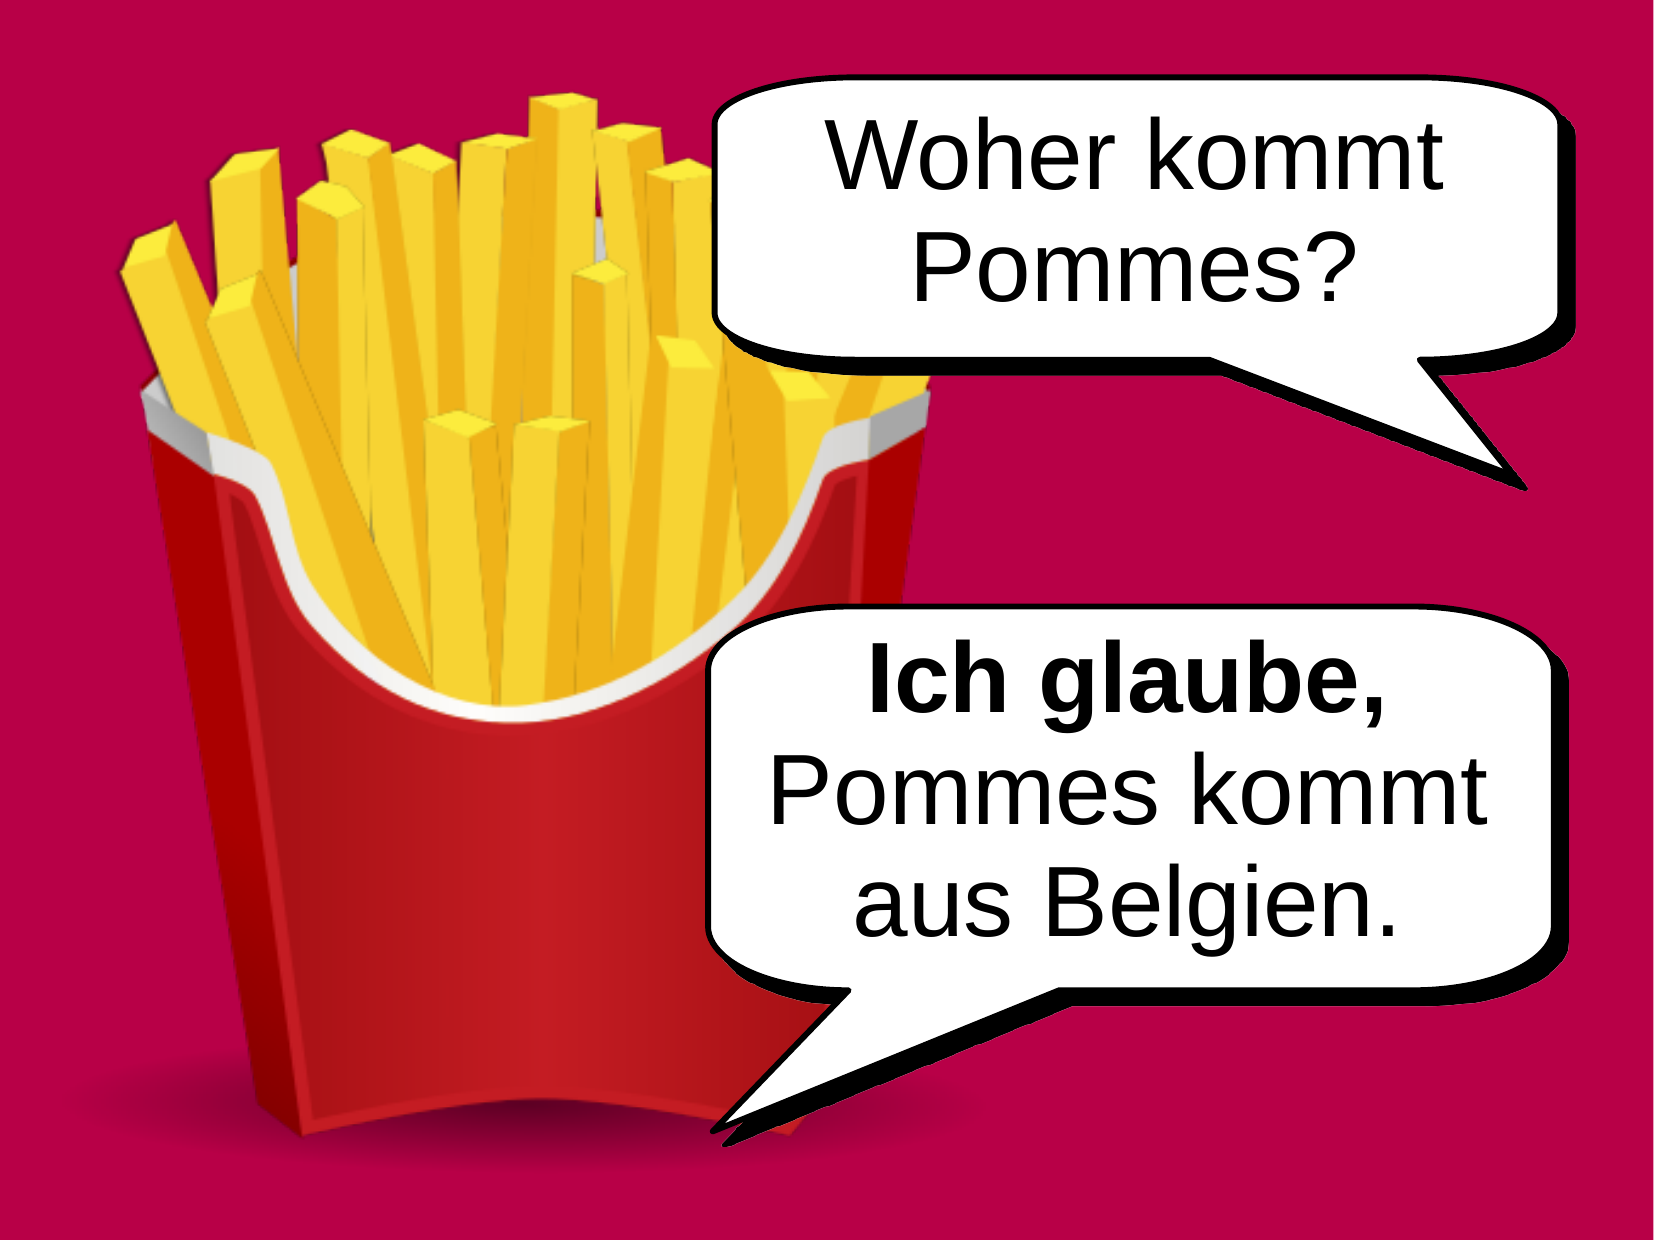

Woher kommt
Pommes?
Ich glaube,
Pommes kommt
aus Belgien.